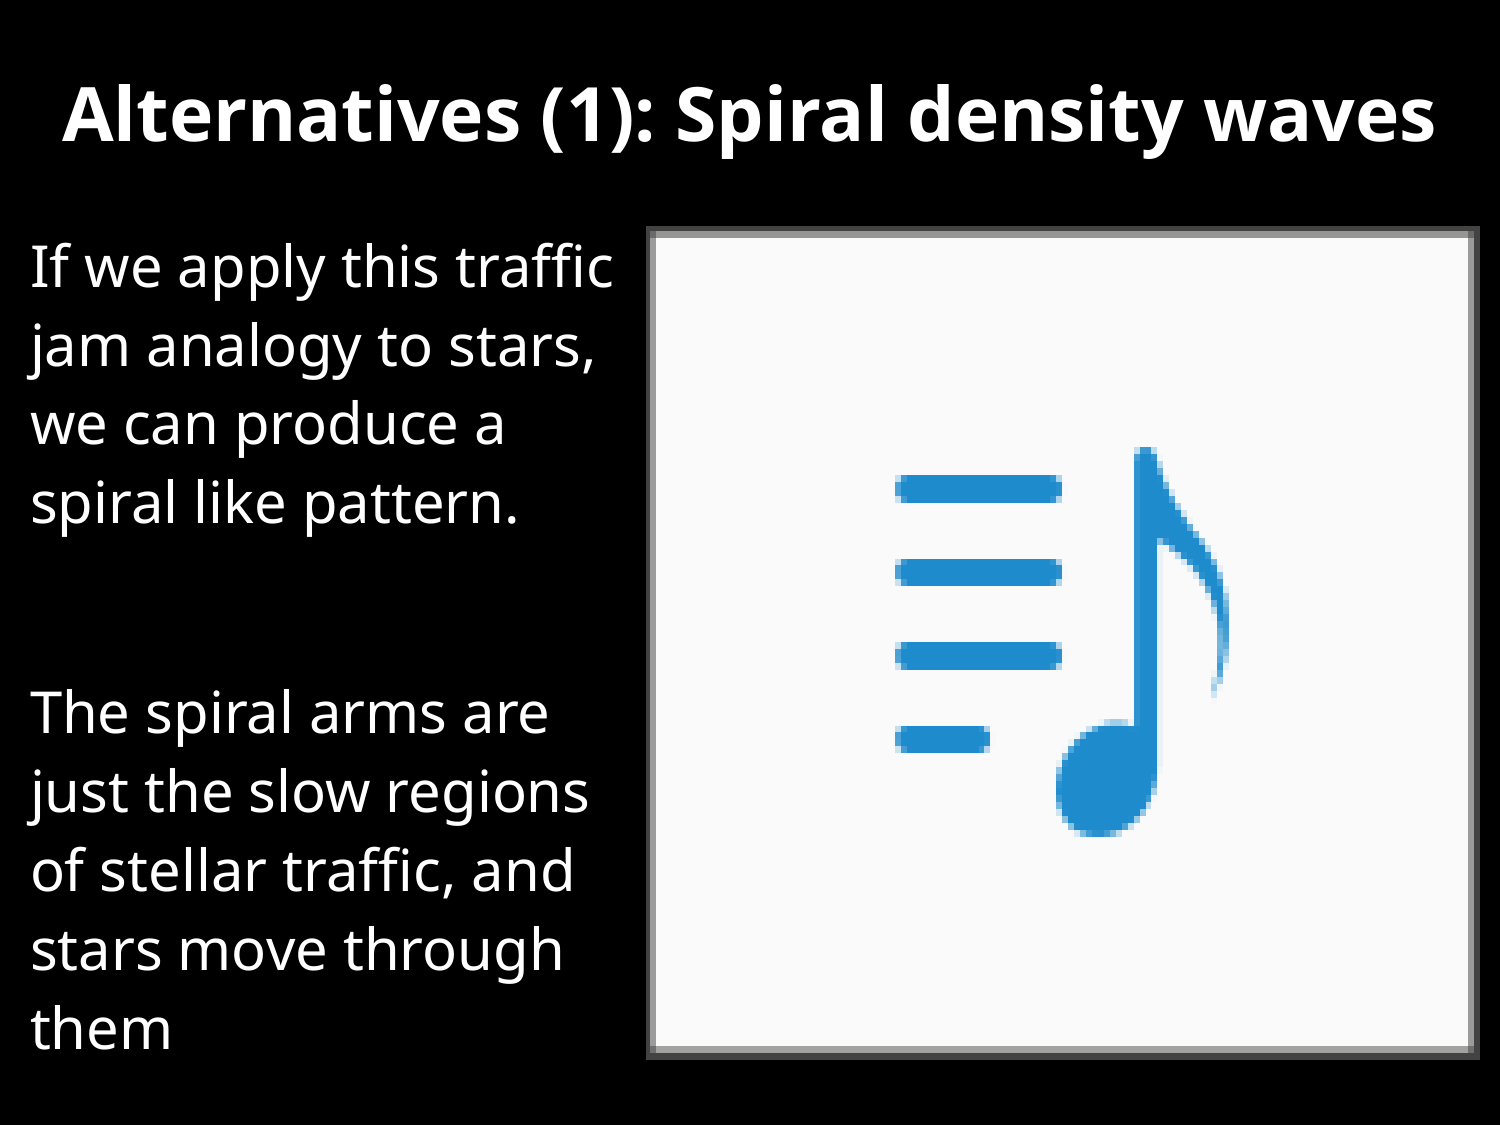

# Alternatives (1): Spiral density waves
If we apply this traffic jam analogy to stars, we can produce a spiral like pattern.
The spiral arms are just the slow regions of stellar traffic, and stars move through them